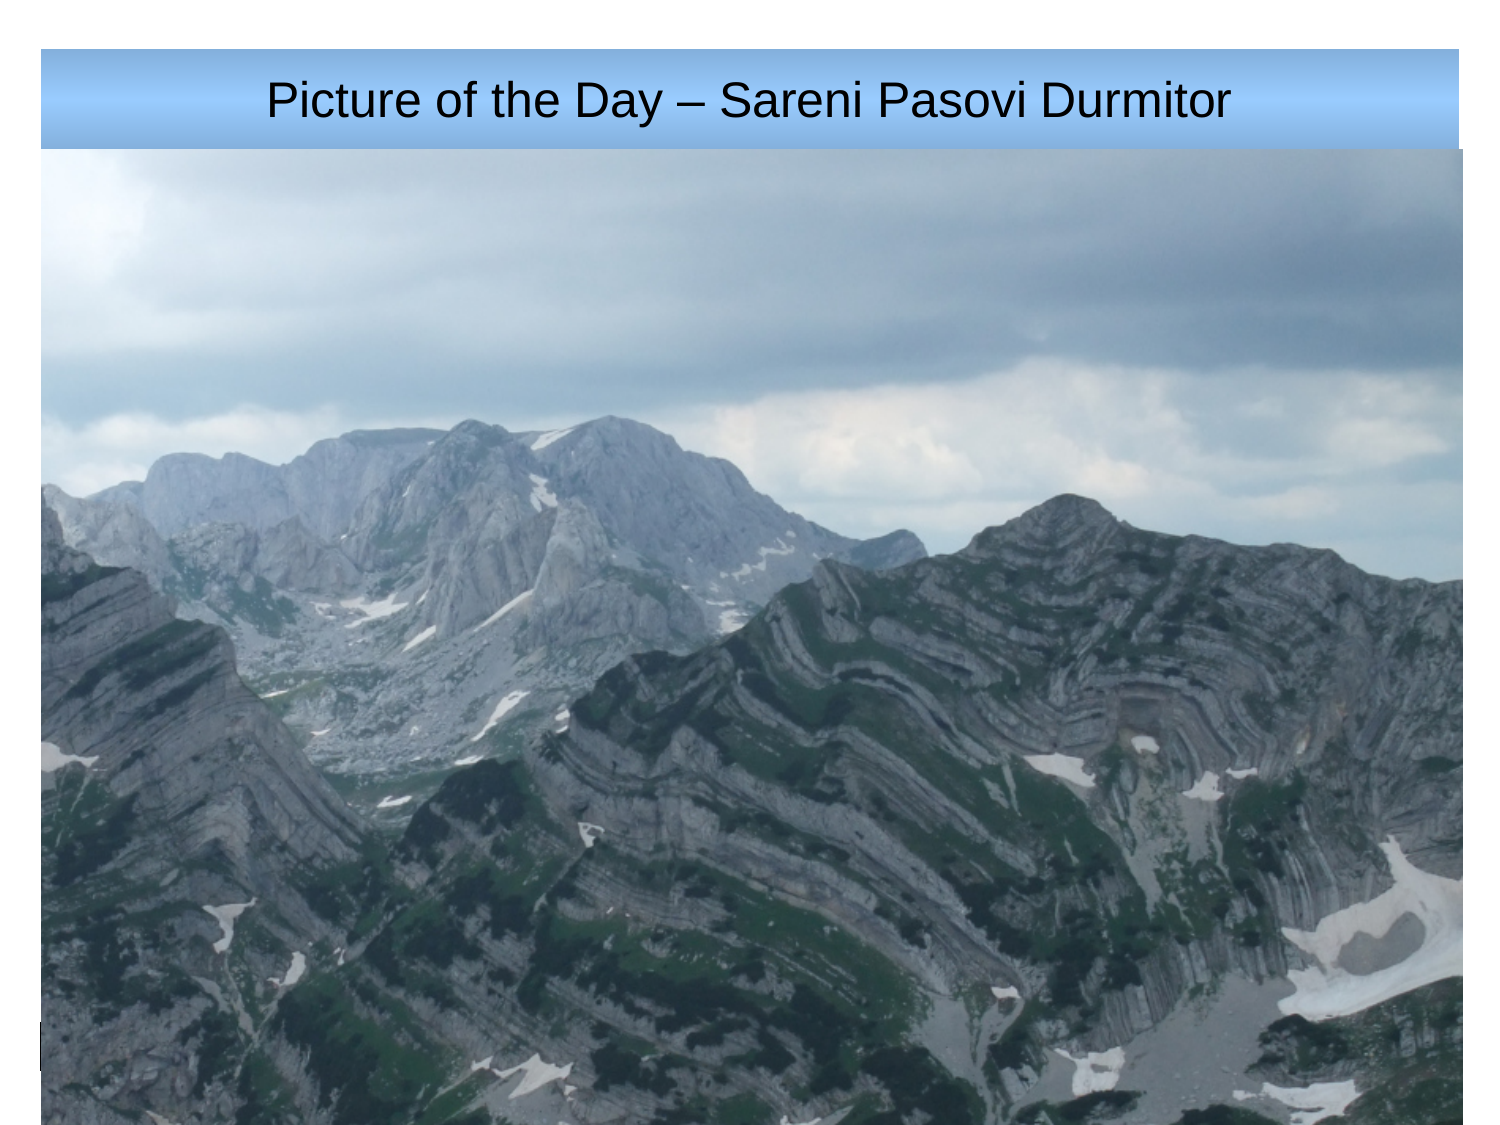

# Picture of the Day – Sareni Pasovi Durmitor
B35APO Computer Architectures
2